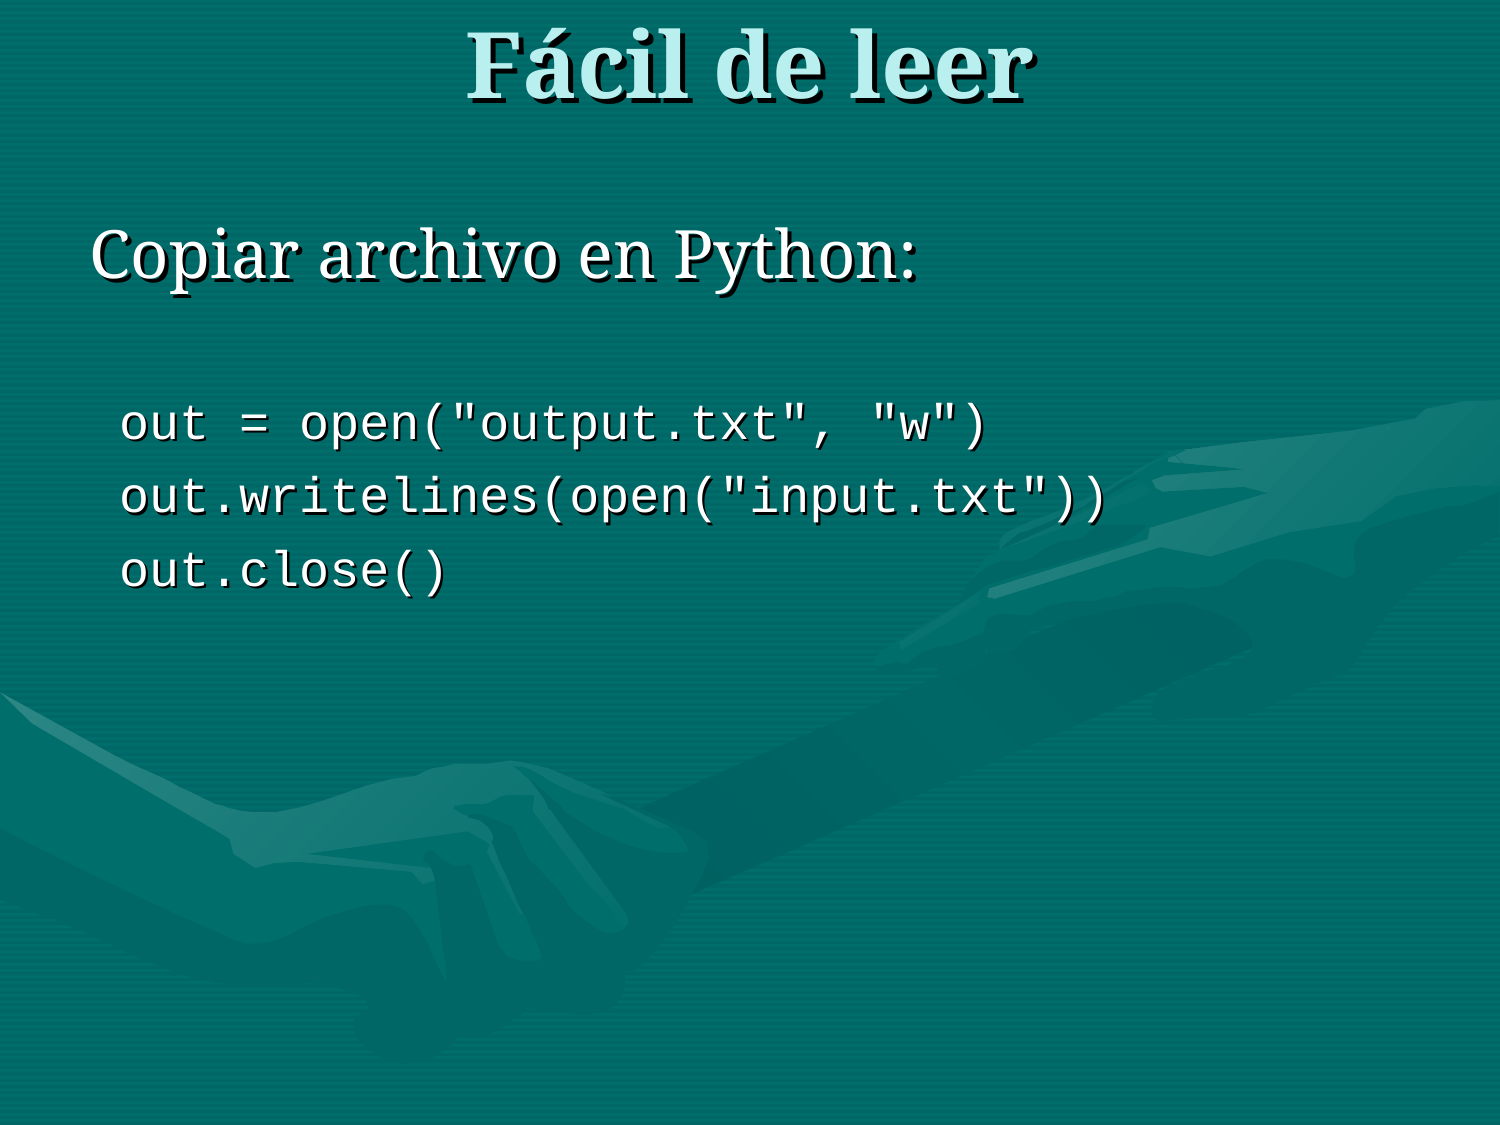

# Fácil de leer
Copiar archivo en Python:
out = open("output.txt", "w")
out.writelines(open("input.txt"))
out.close()